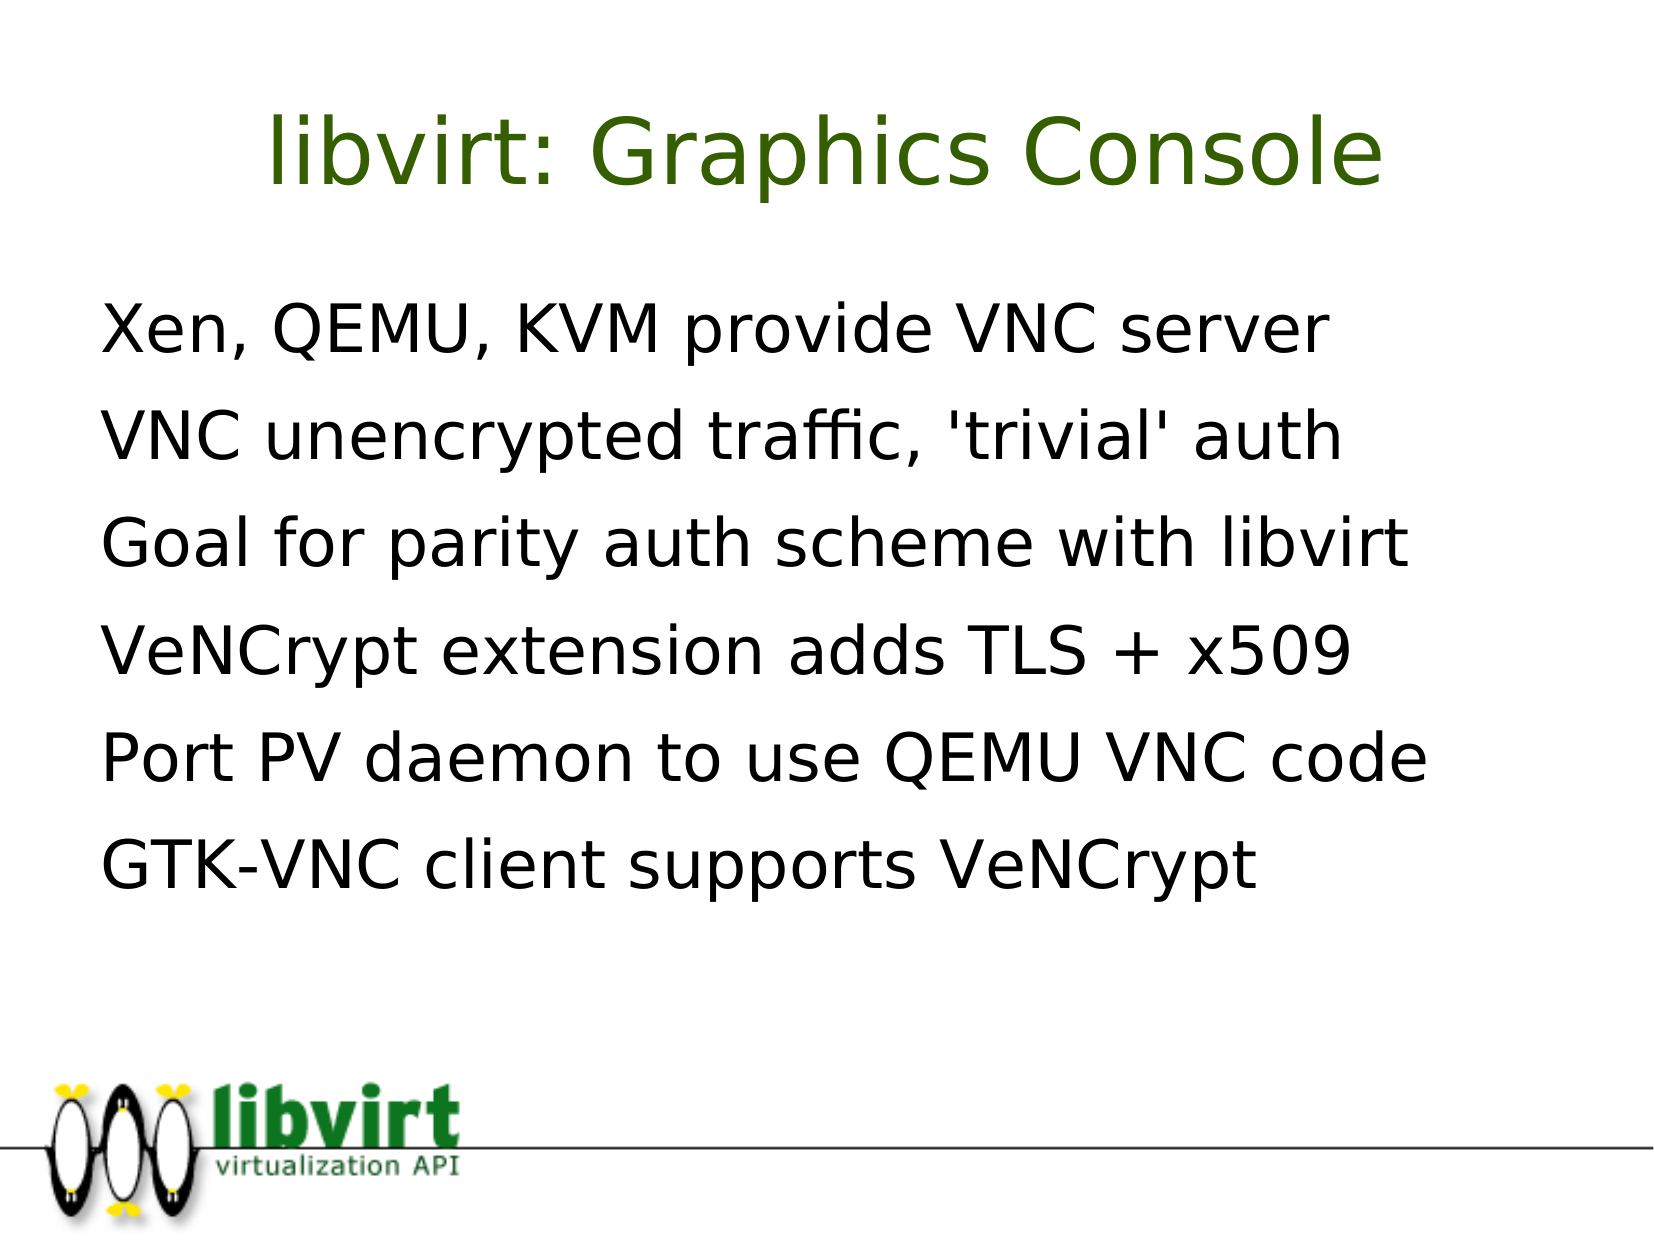

# libvirt: Graphics Console
Xen, QEMU, KVM provide VNC server
VNC unencrypted traffic, 'trivial' auth
Goal for parity auth scheme with libvirt
VeNCrypt extension adds TLS + x509
Port PV daemon to use QEMU VNC code
GTK-VNC client supports VeNCrypt